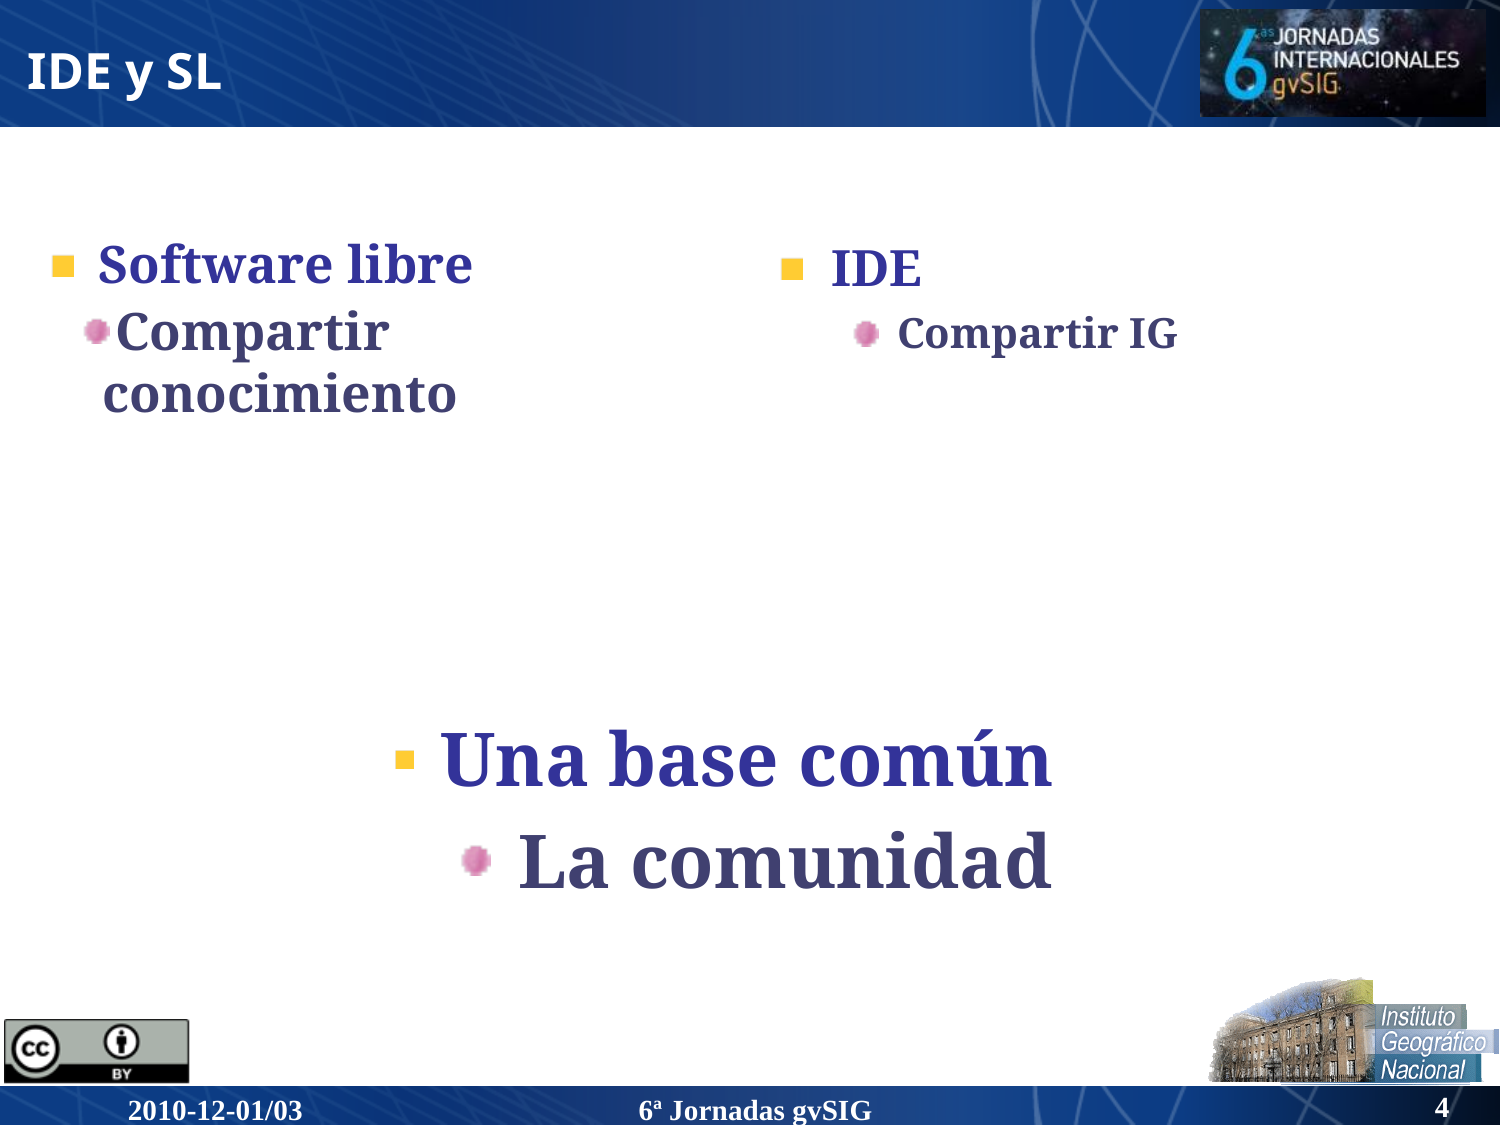

# IDE y SL
 Software libre
 Compartir conocimiento
IDE
Compartir IG
Una base común
 La comunidad